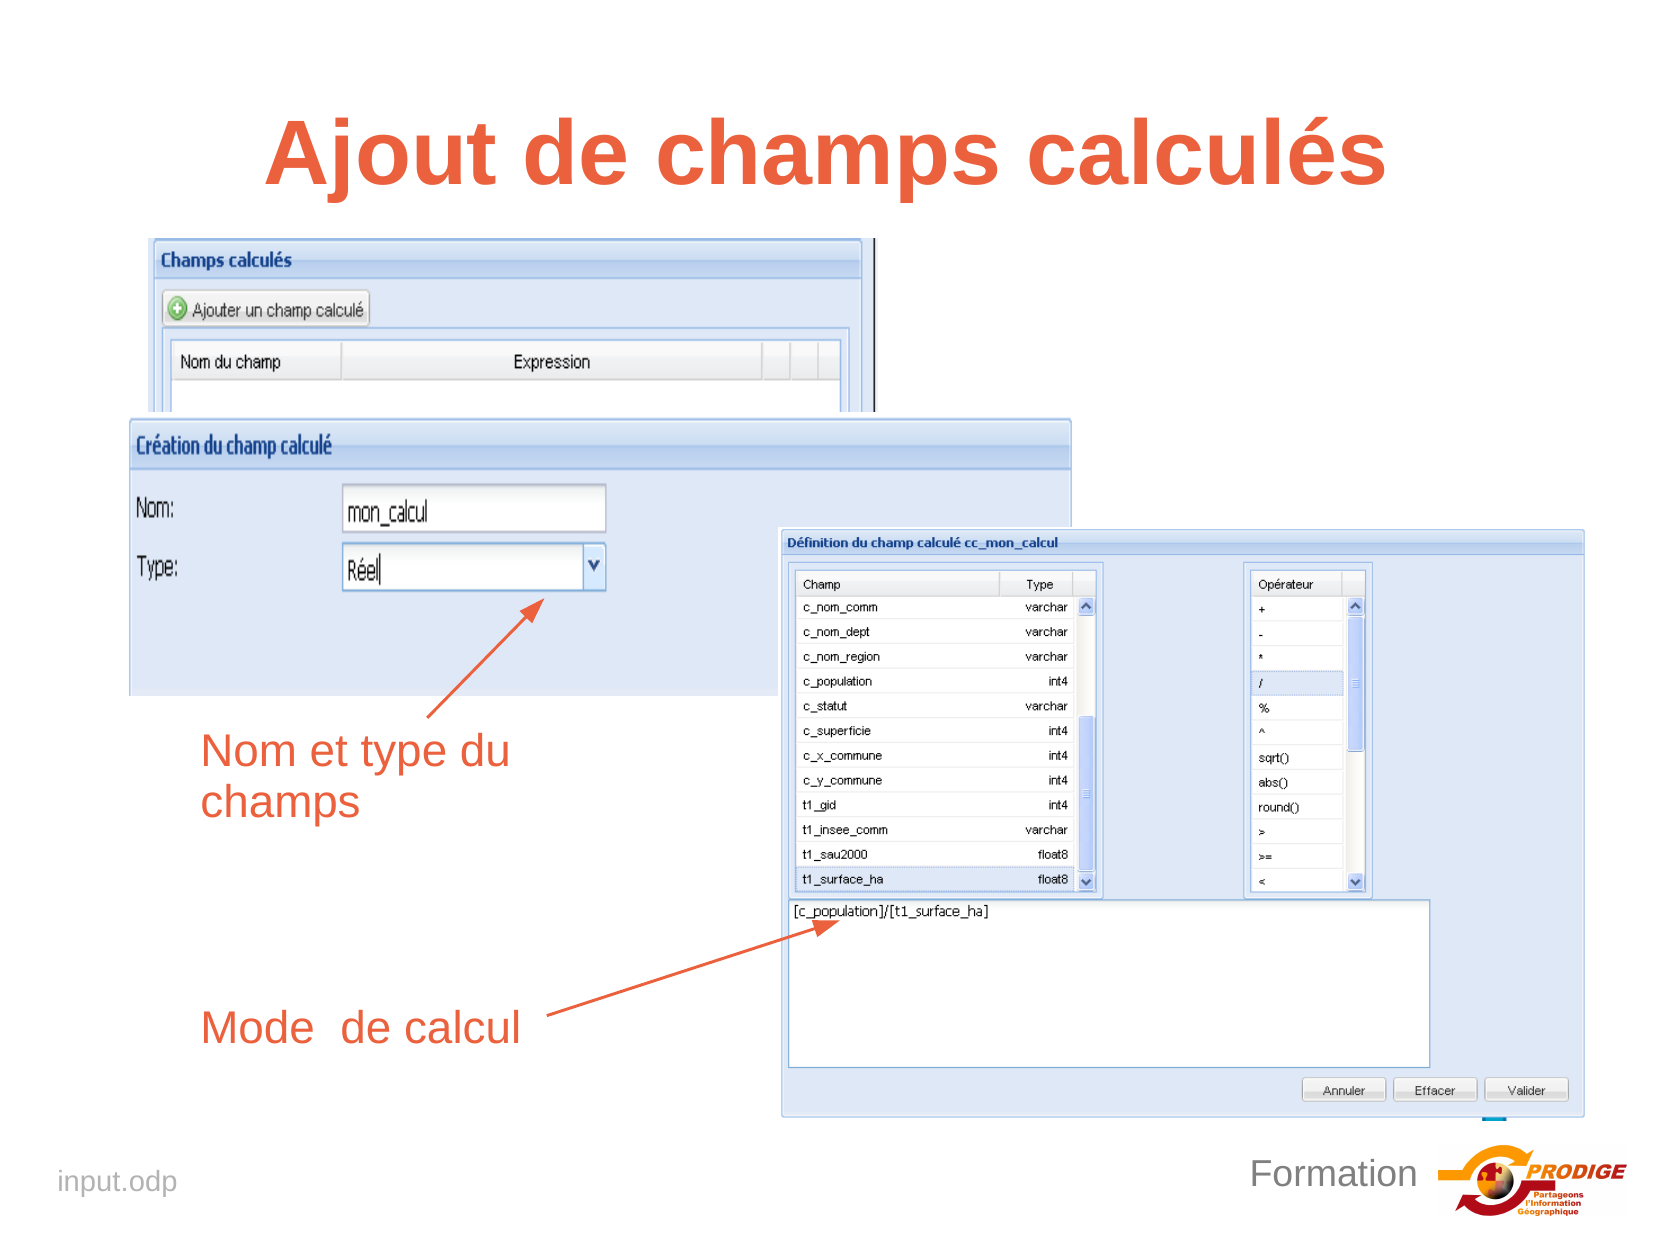

# Ajout de champs calculés
Nom et type du champs
Mode de calcul